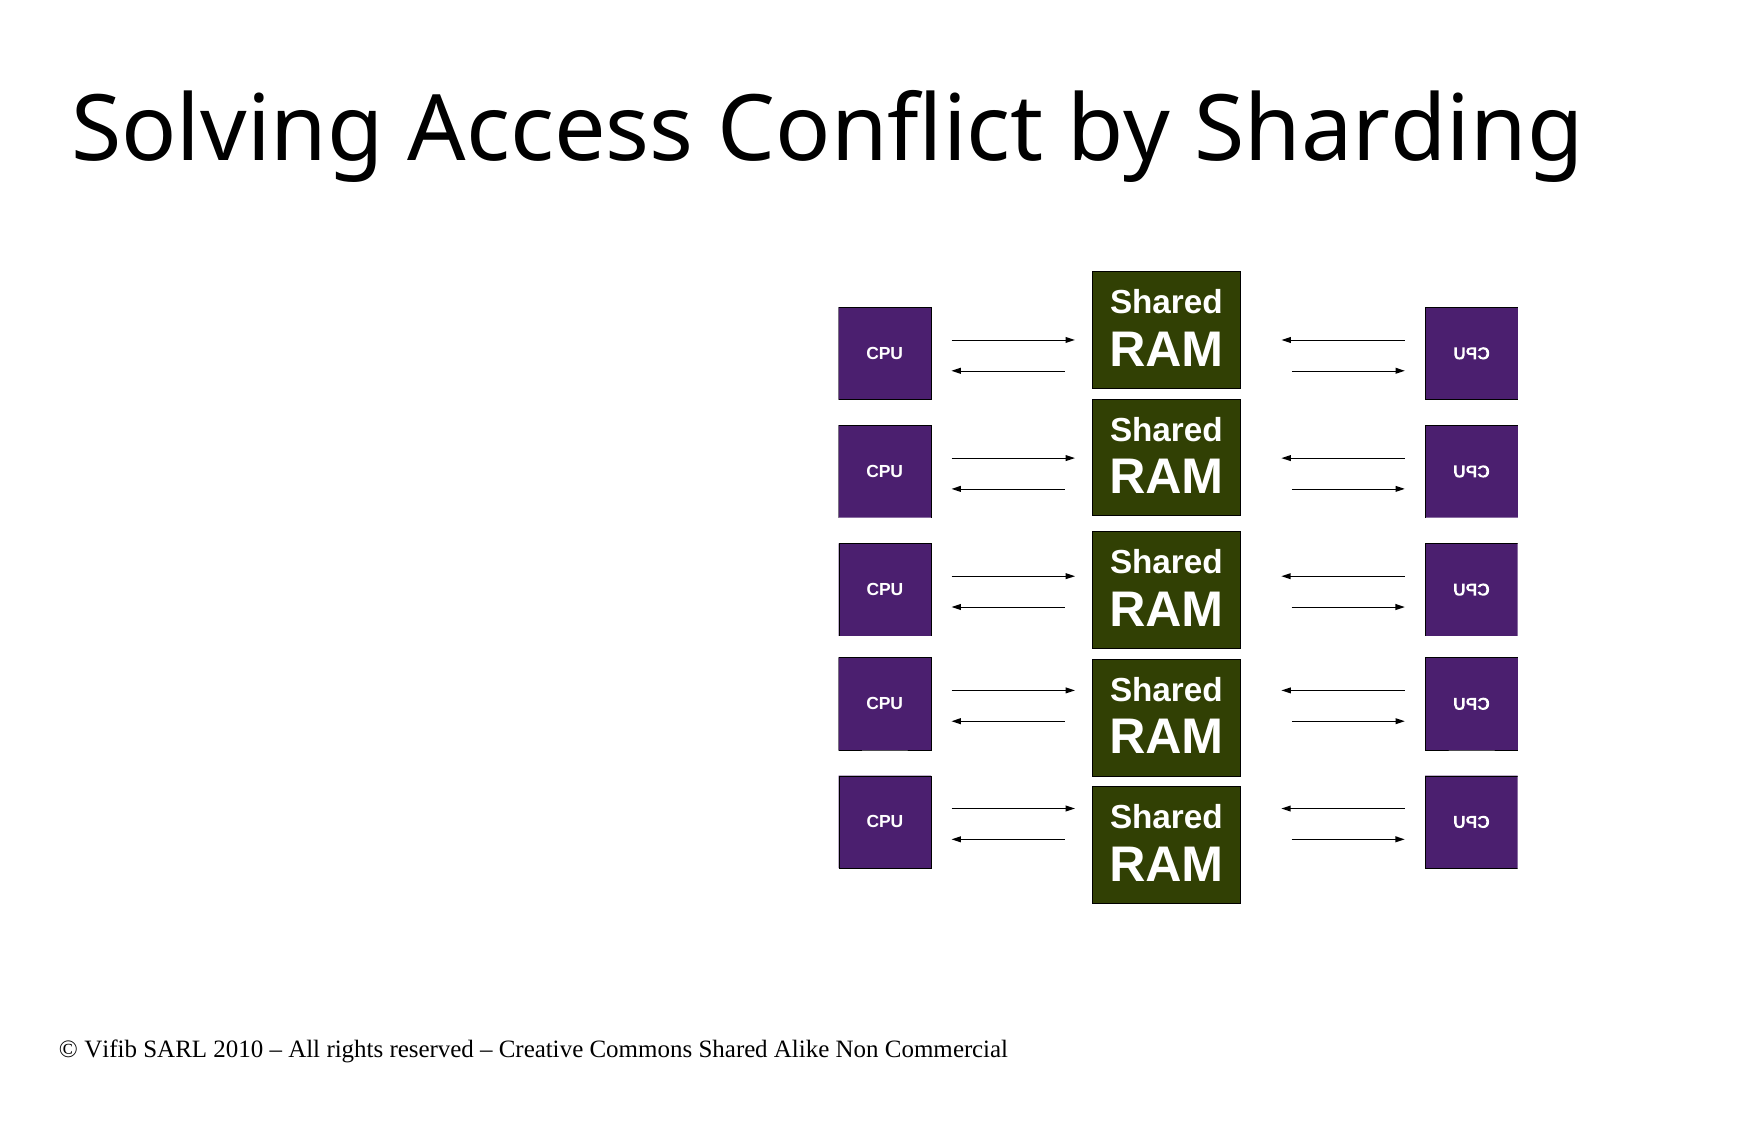

# Solving Access Conflict by Sharding
Shared
RAM
Shared
RAM
Shared
RAM
Shared
RAM
Shared
RAM